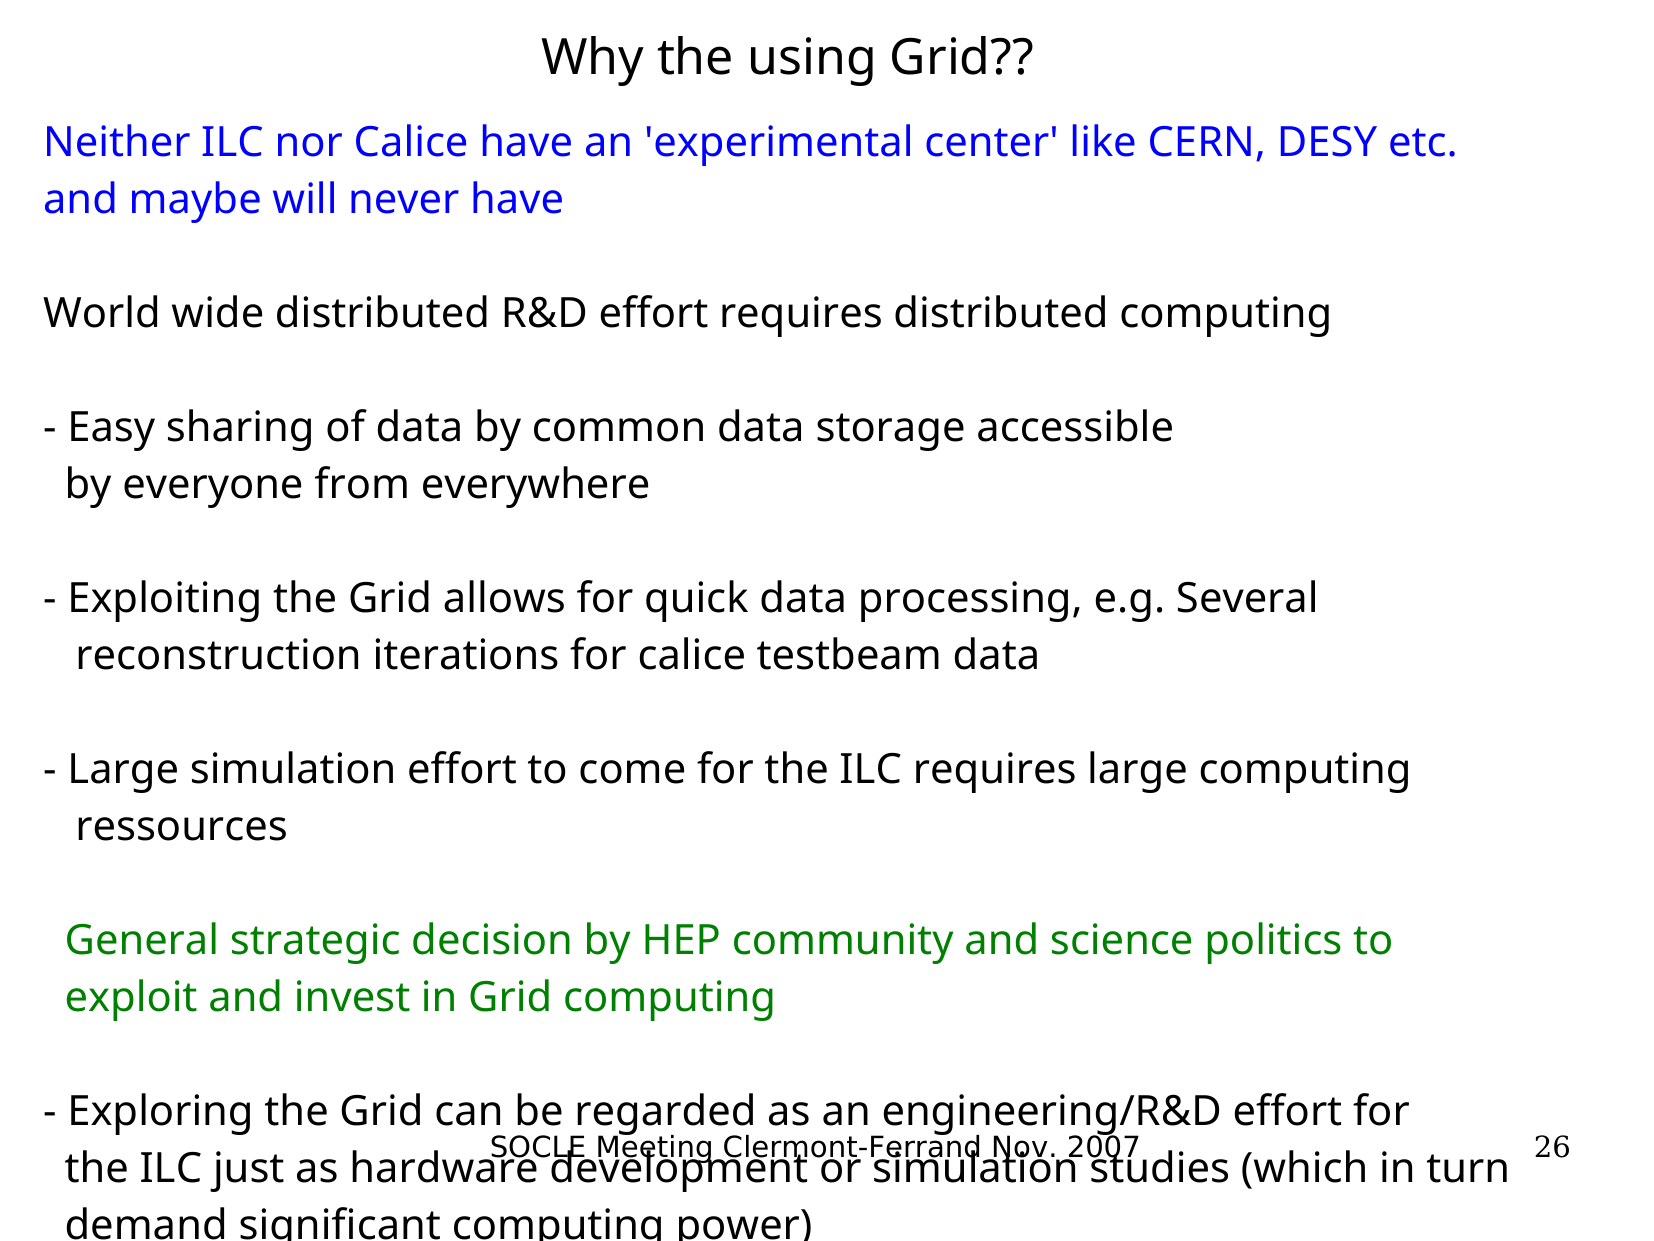

Why the using Grid??
Neither ILC nor Calice have an 'experimental center' like CERN, DESY etc.
and maybe will never have
World wide distributed R&D effort requires distributed computing
- Easy sharing of data by common data storage accessible
 by everyone from everywhere
- Exploiting the Grid allows for quick data processing, e.g. Several
 reconstruction iterations for calice testbeam data
- Large simulation effort to come for the ILC requires large computing
 ressources
 General strategic decision by HEP community and science politics to
 exploit and invest in Grid computing
- Exploring the Grid can be regarded as an engineering/R&D effort for
 the ILC just as hardware development or simulation studies (which in turn
 demand significant computing power)
26